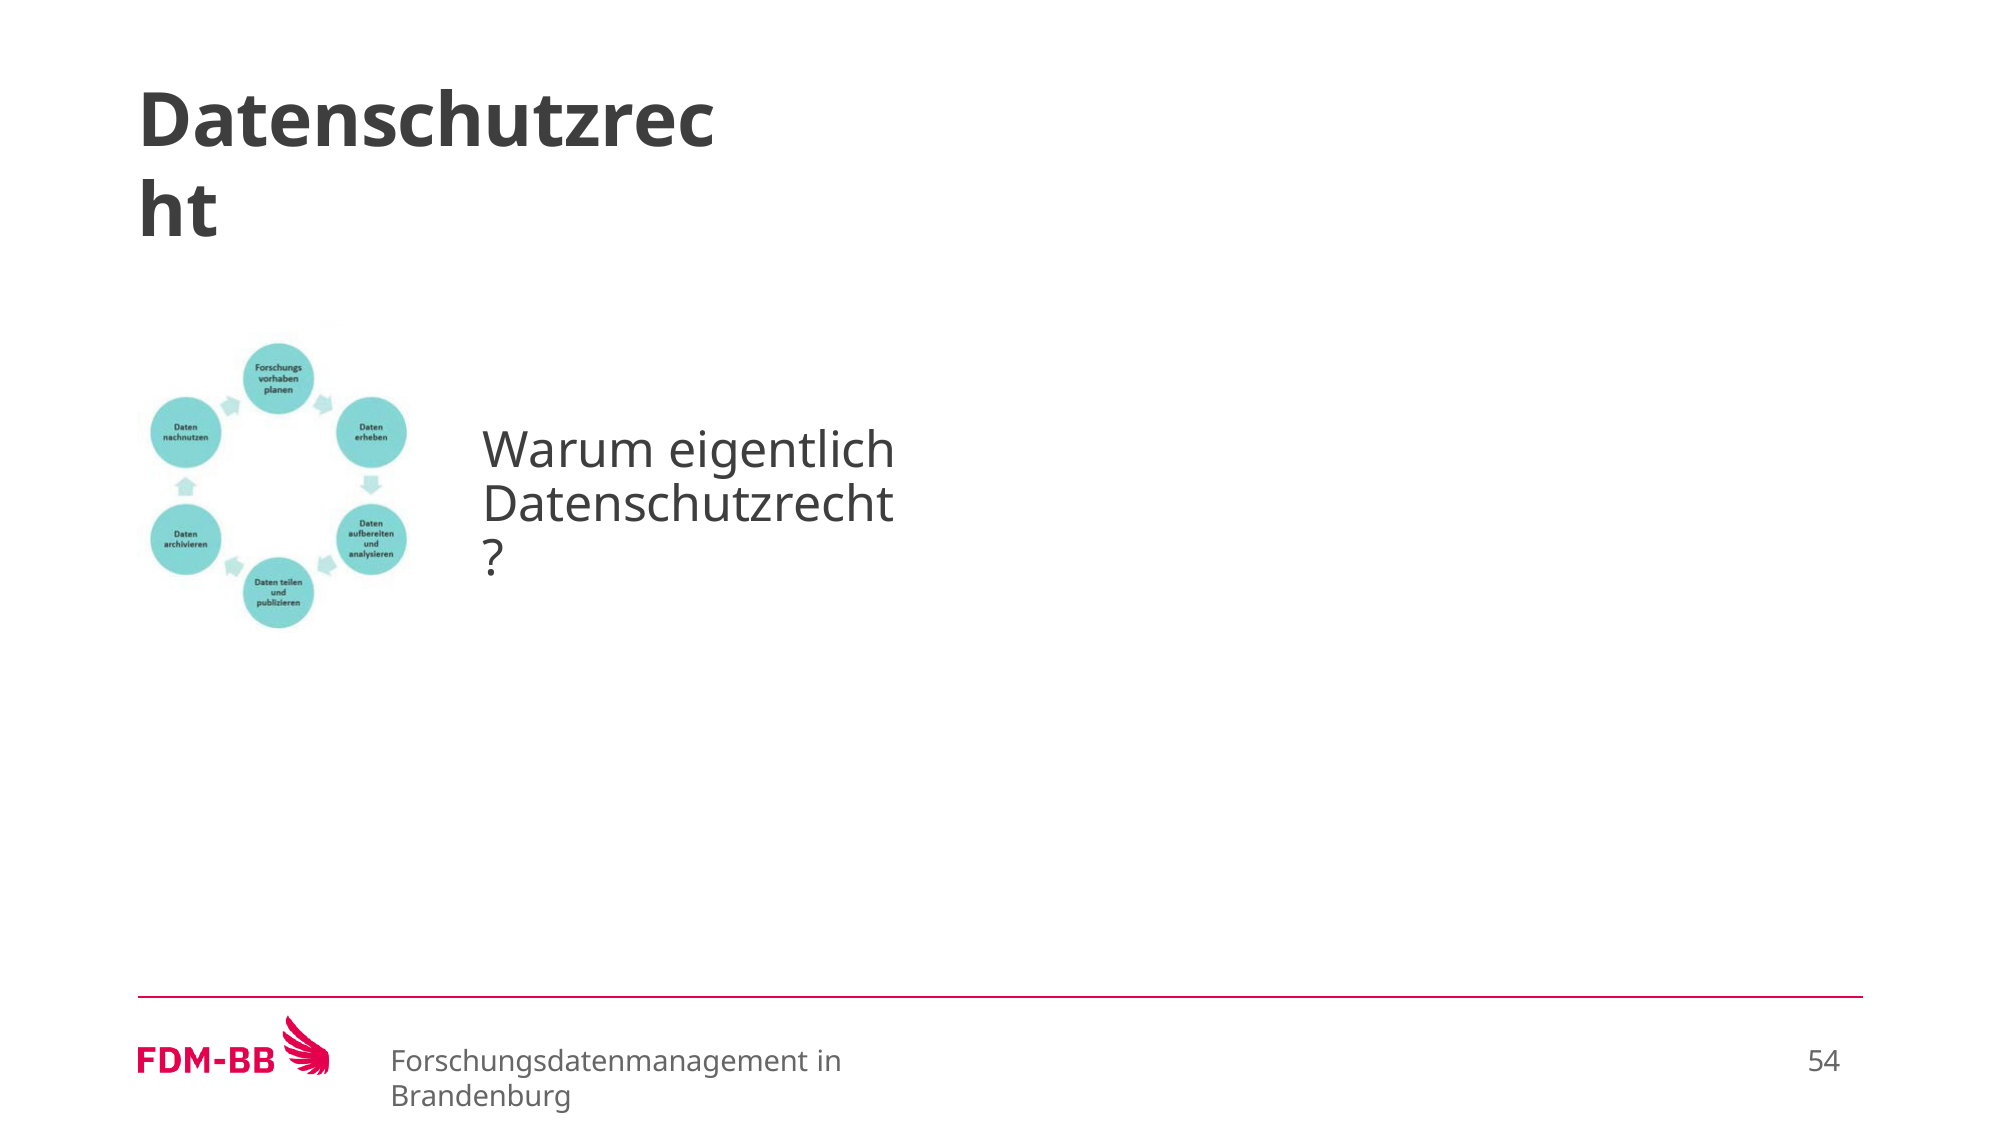

Datenschutzrecht
Warum eigentlich Datenschutzrecht?
Forschungsdatenmanagement in Brandenburg
54